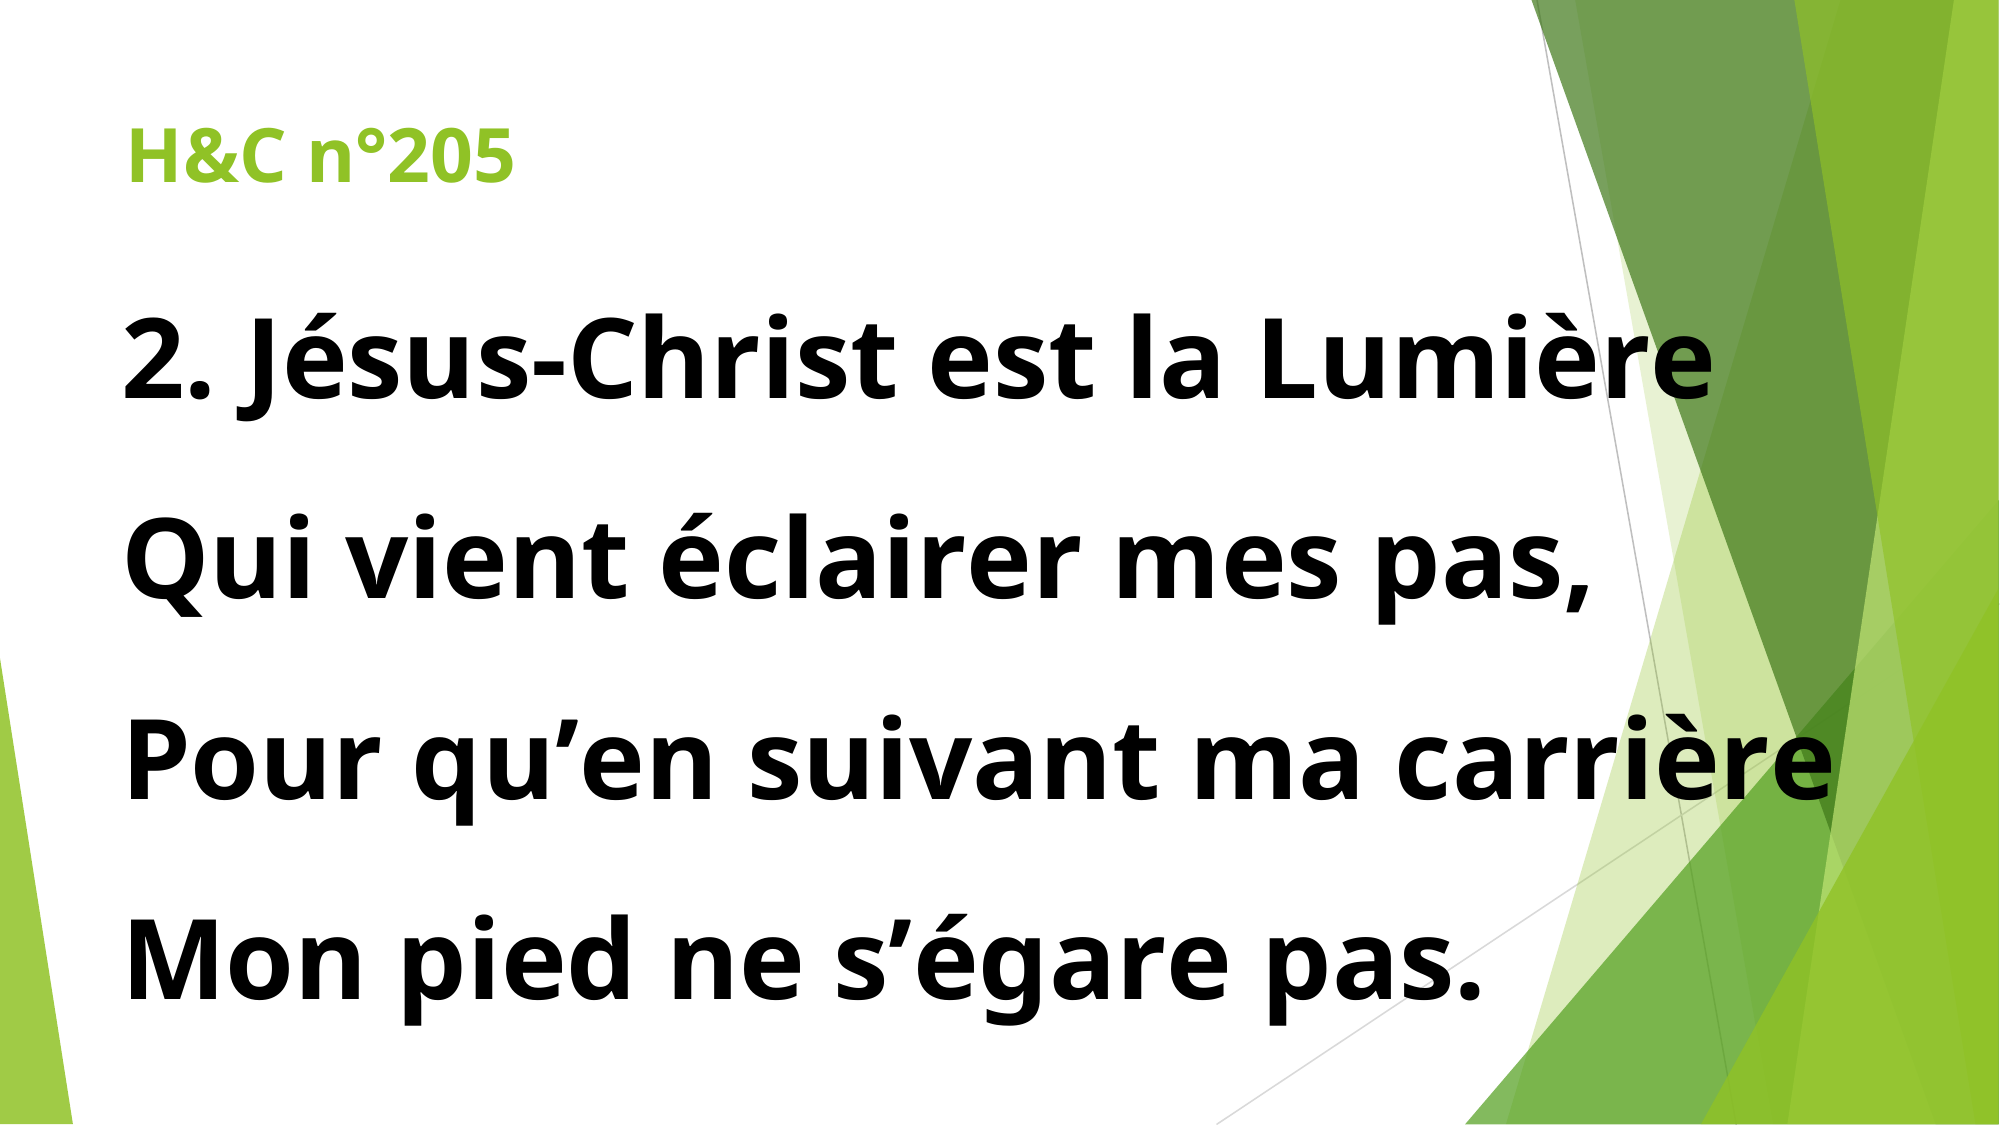

H&C n°205
2. Jésus-Christ est la Lumière
Qui vient éclairer mes pas,
Pour qu’en suivant ma carrière
Mon pied ne s’égare pas.